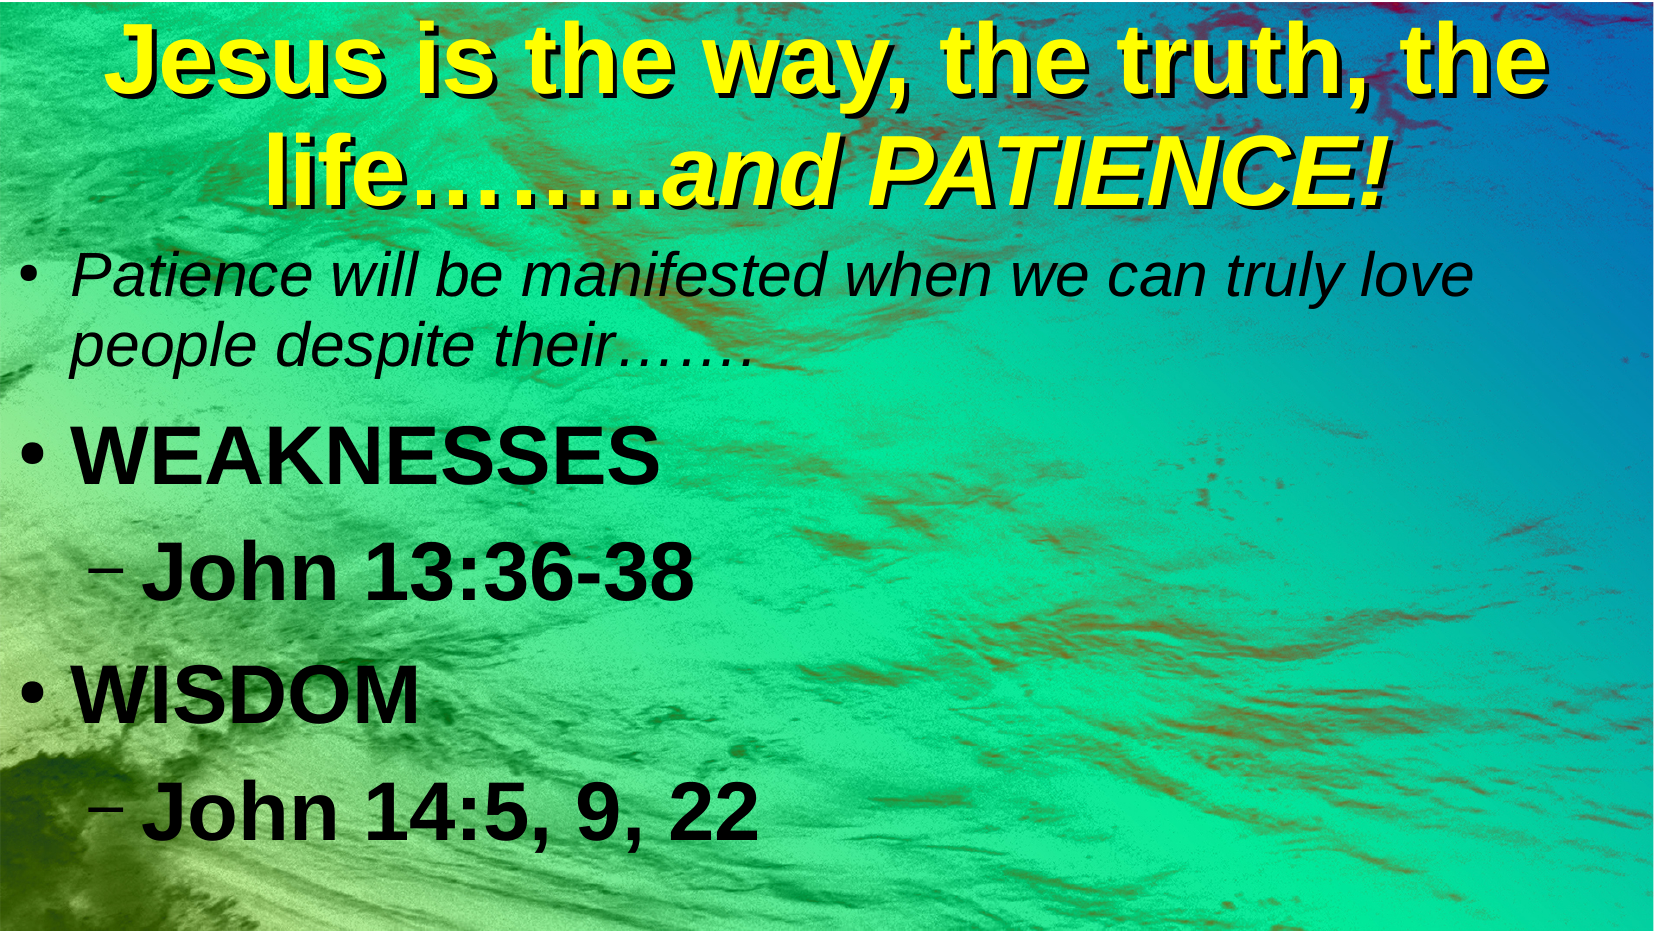

# Jesus is the way, the truth, the life……..and PATIENCE!
Patience will be manifested when we can truly love people despite their…….
WEAKNESSES
John 13:36-38
WISDOM
John 14:5, 9, 22